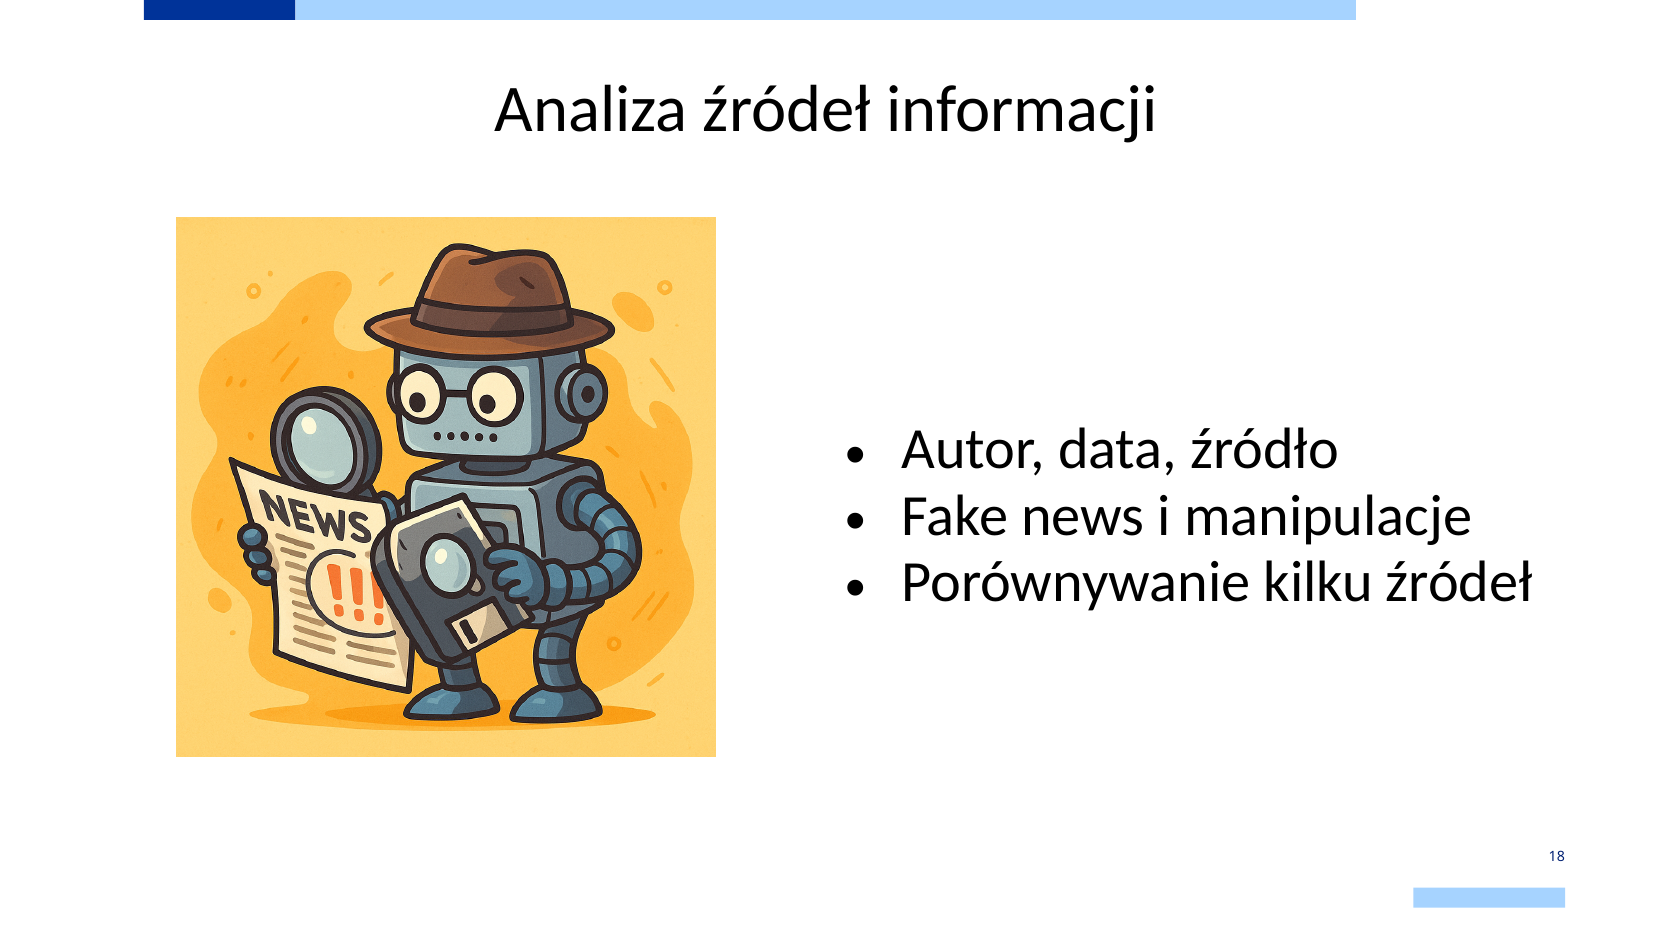

# Analiza źródeł informacji
Autor, data, źródło
Fake news i manipulacje
Porównywanie kilku źródeł